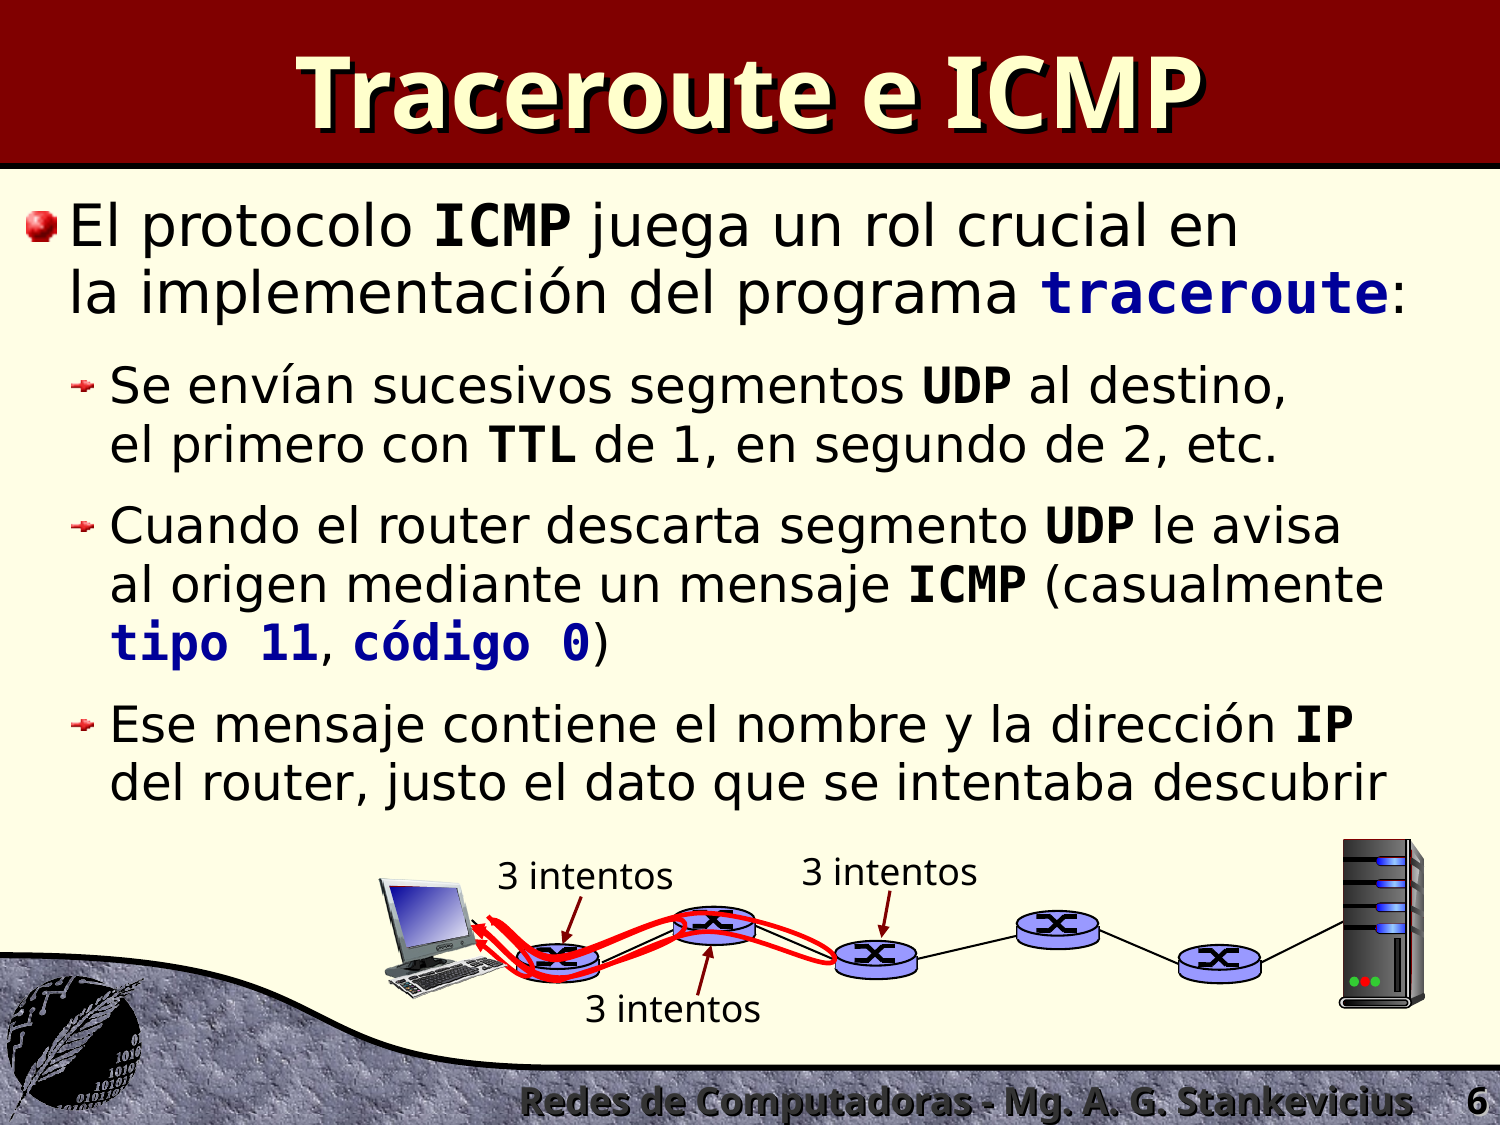

# Traceroute e ICMP
El protocolo ICMP juega un rol crucial en
la implementación del programa traceroute:
Se envían sucesivos segmentos UDP al destino,
el primero con TTL de 1, en segundo de 2, etc.
Cuando el router descarta segmento UDP le avisa
al origen mediante un mensaje ICMP (casualmente
tipo 11, código 0)
Ese mensaje contiene el nombre y la dirección IP
del router, justo el dato que se intentaba descubrir
3 intentos
3 intentos
3 intentos
6